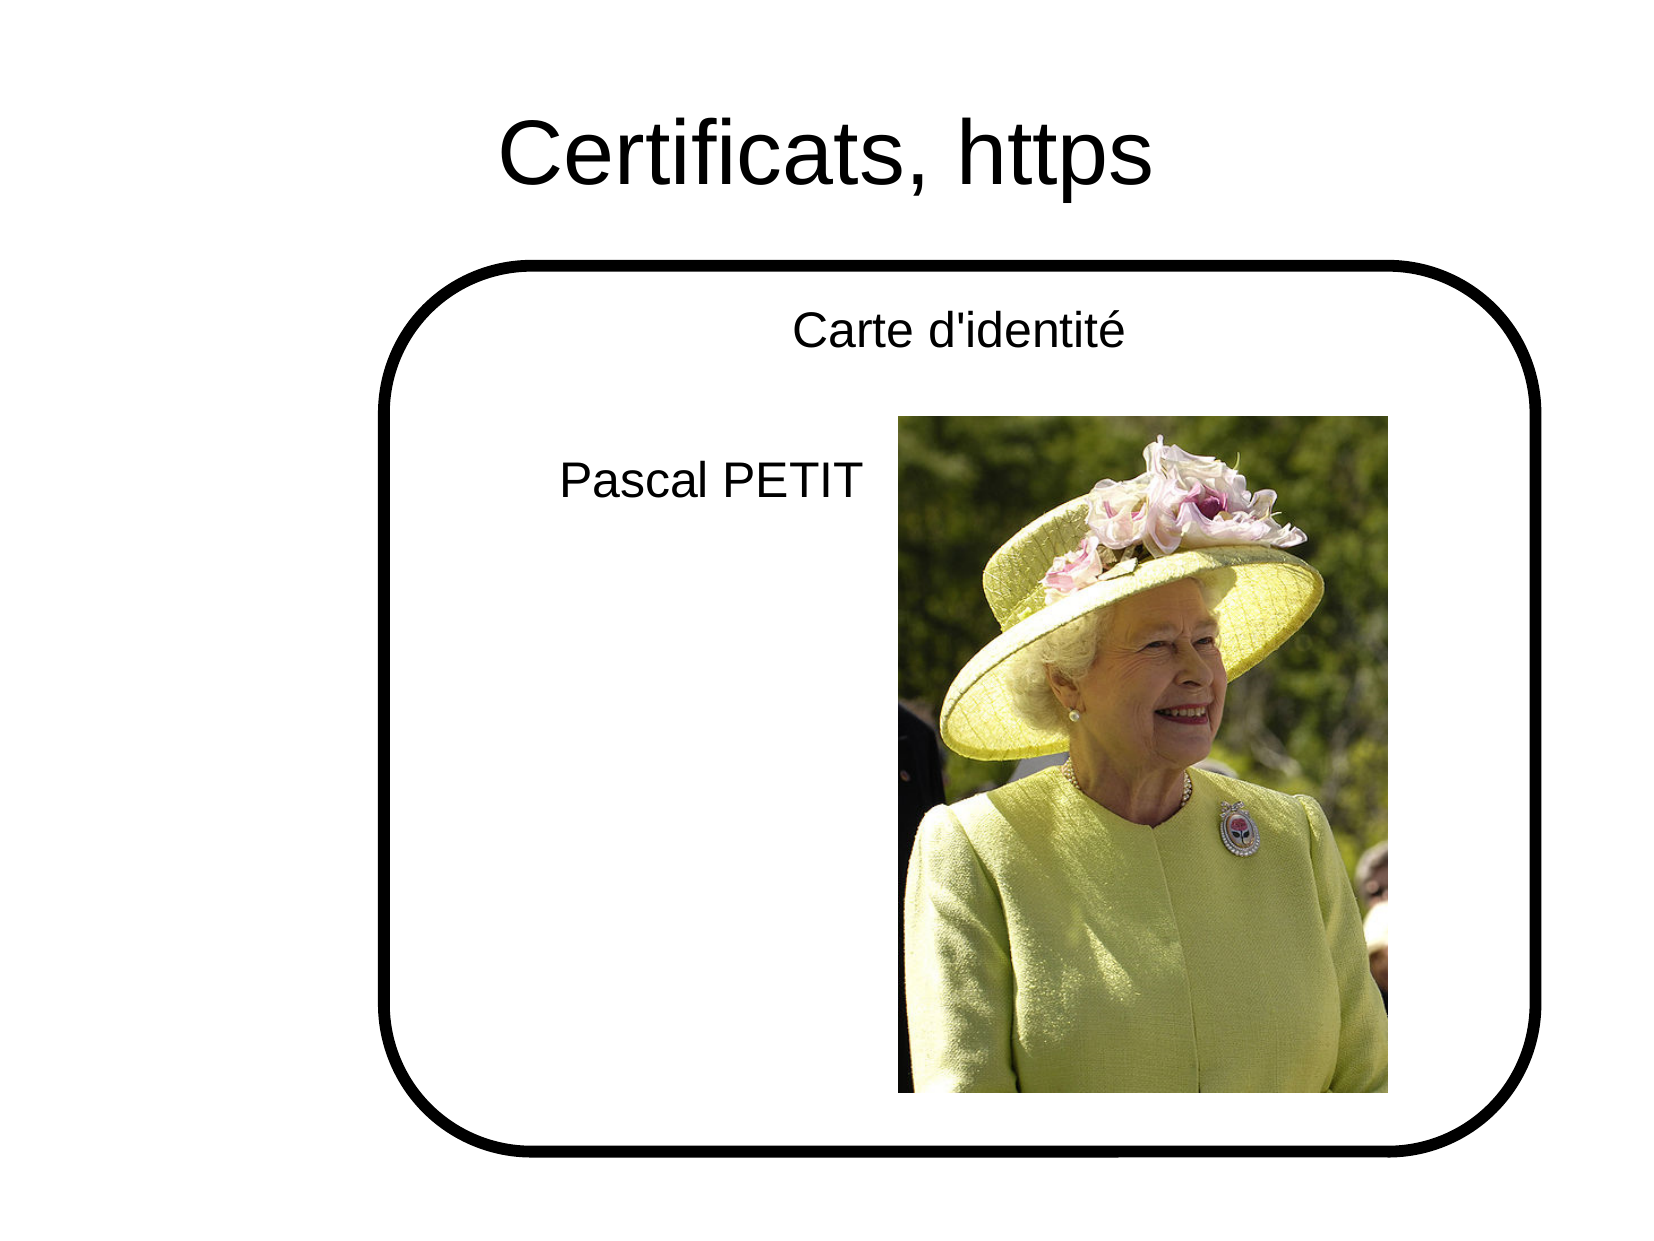

# Certificats, https
Carte d'identité
Pascal PETIT